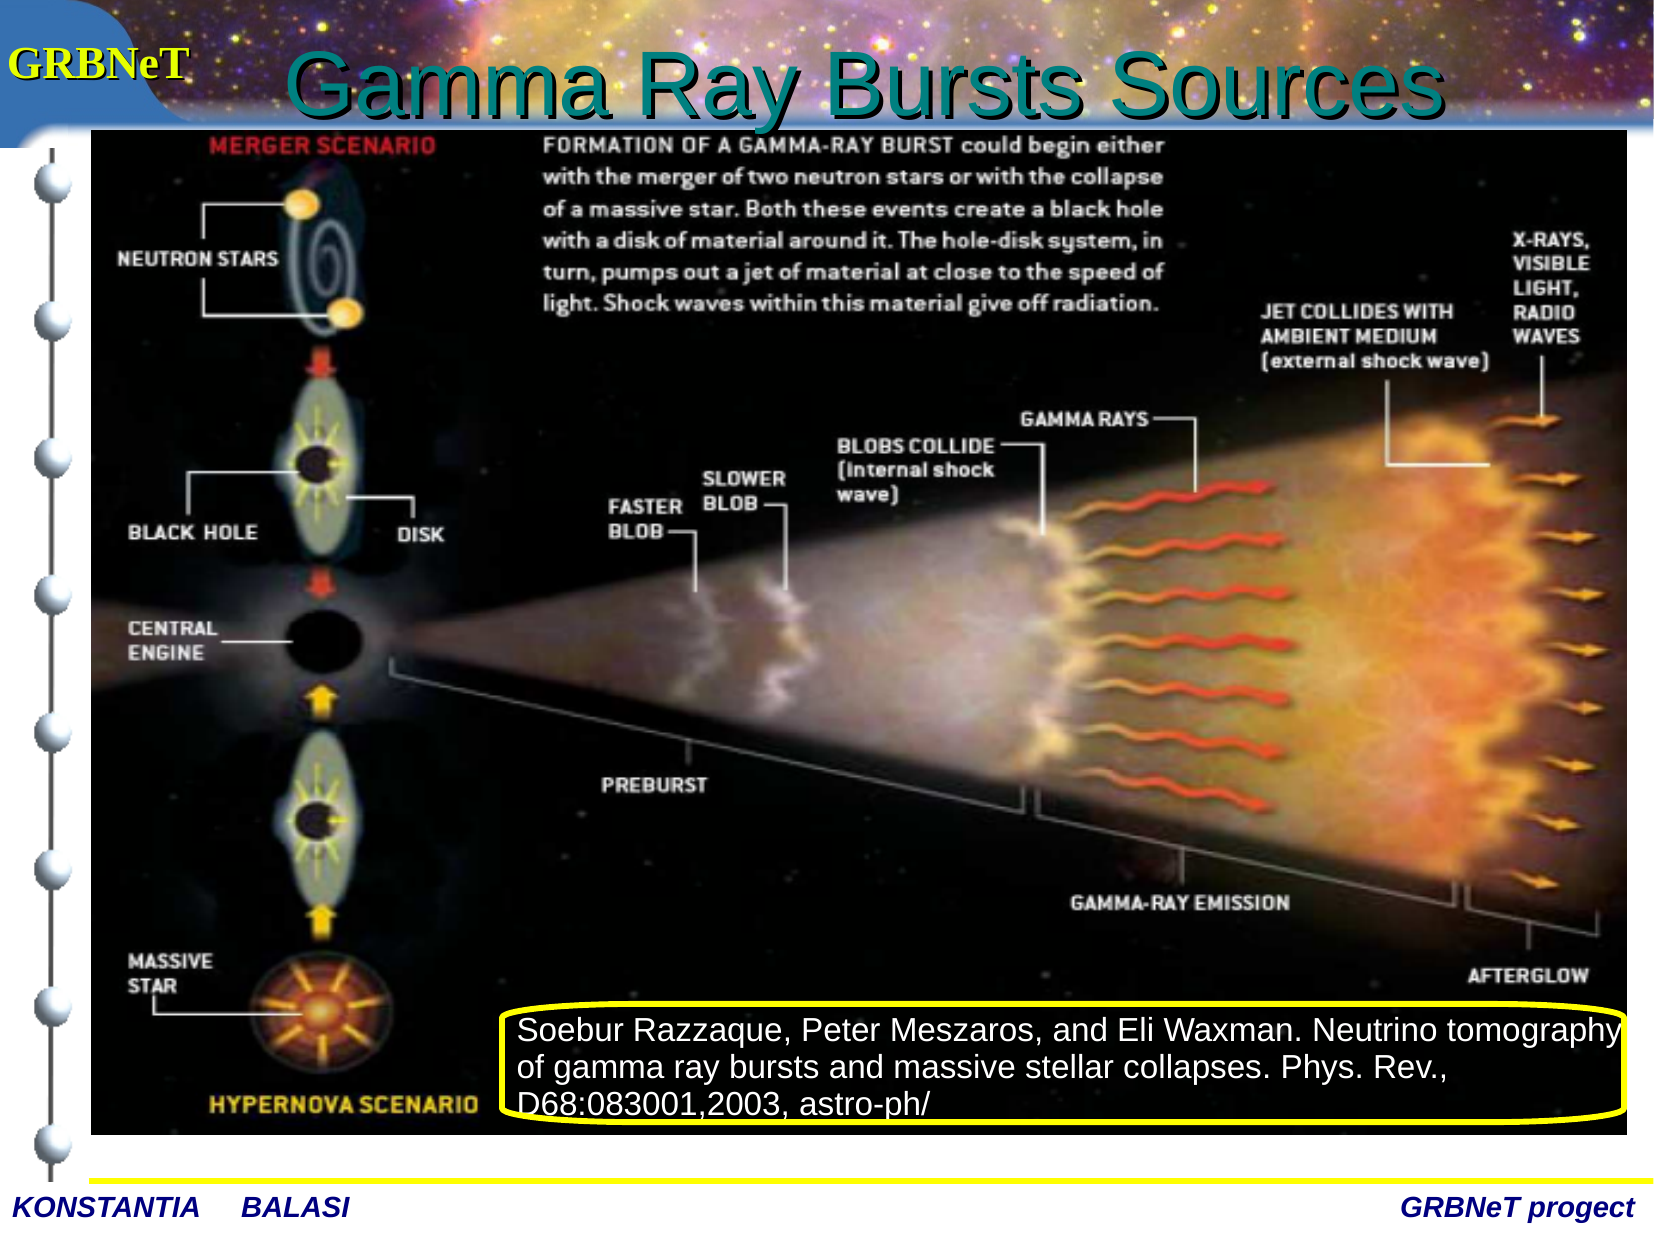

Gamma Ray Bursts Sources
GRBNeT
#
Soebur Razzaque, Peter Meszaros, and Eli Waxman. Neutrino tomography
of gamma ray bursts and massive stellar collapses. Phys. Rev., D68:083001,2003, astro-ph/
KONSTANTIA BALASI 	 		 GRBNeT progect